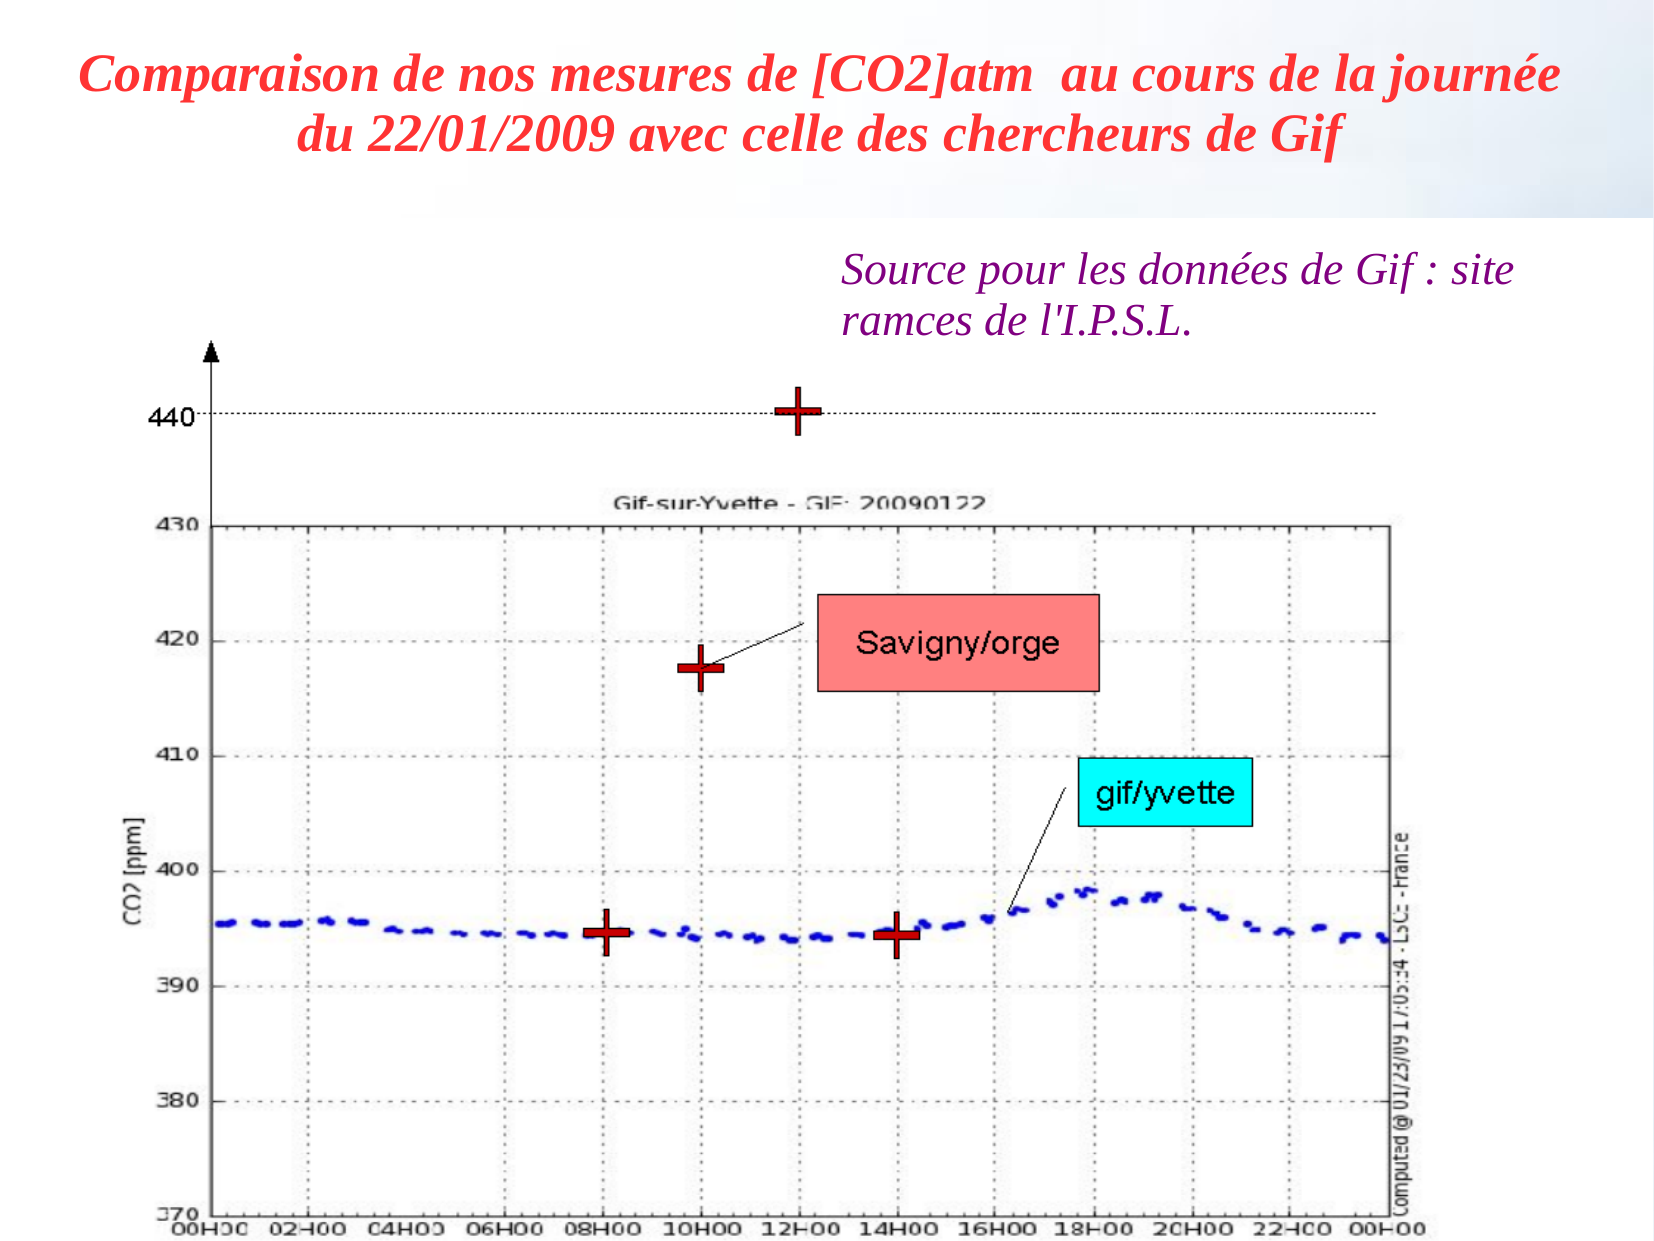

# Comparaison de nos mesures de [CO2]atm au cours de la journée du 22/01/2009 avec celle des chercheurs de Gif
Source pour les données de Gif : site ramces de l'I.P.S.L.